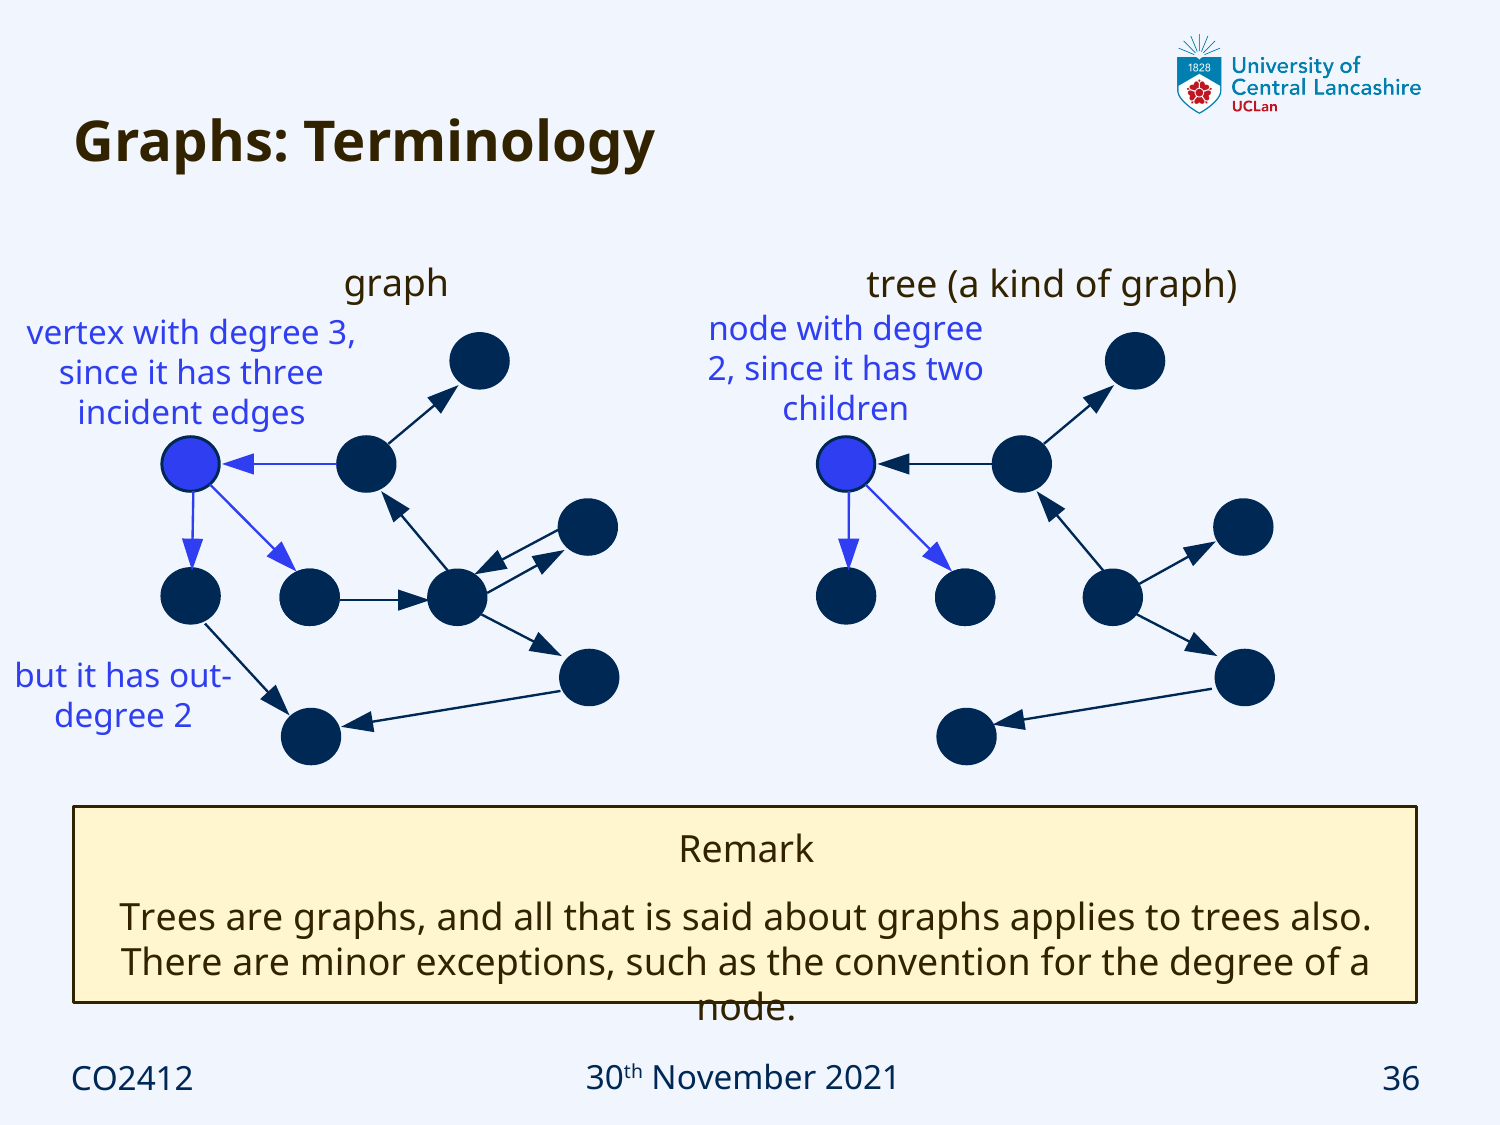

# Graphs: Terminology
graph
tree (a kind of graph)
node with degree 2, since it has two children
vertex with degree 3, since it has three incident edges
but it has out-degree 2
Remark
Trees are graphs, and all that is said about graphs applies to trees also.
There are minor exceptions, such as the convention for the degree of a node.